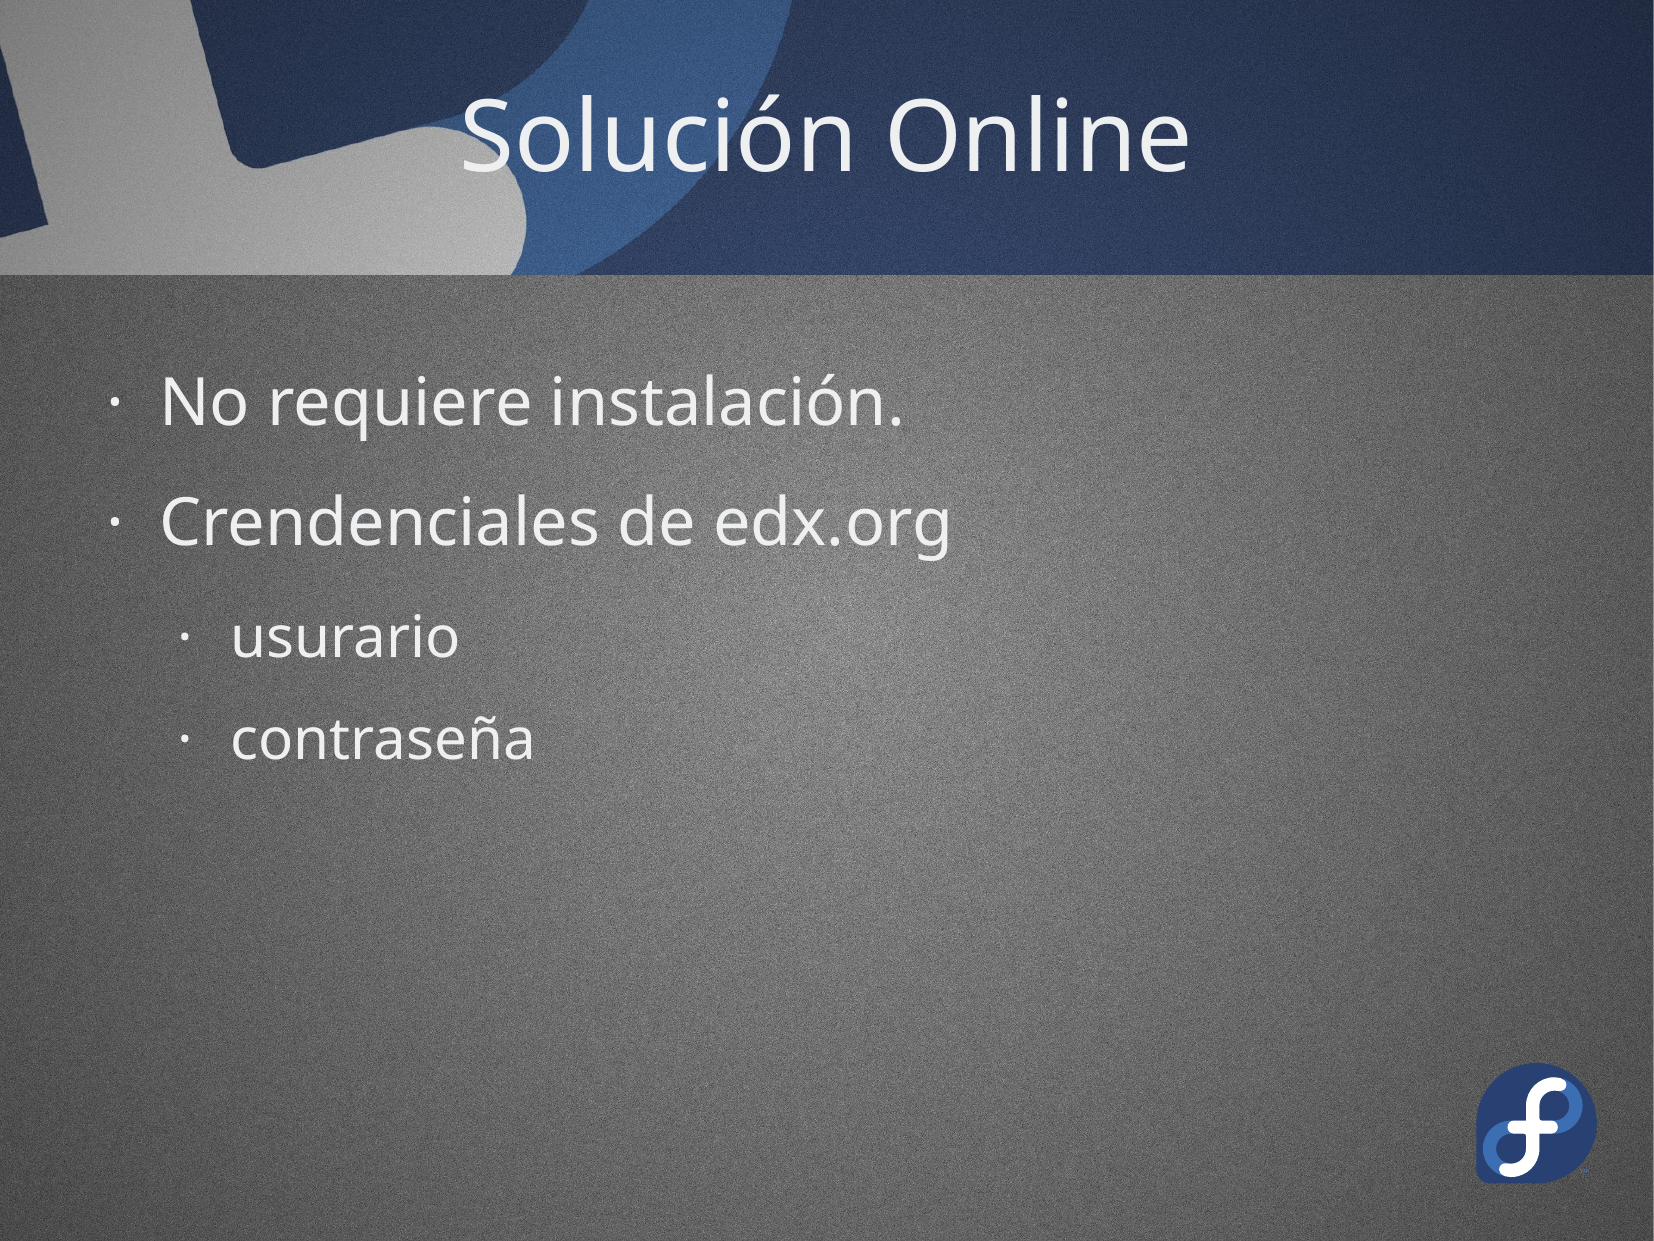

# Solución Online
No requiere instalación.
Crendenciales de edx.org
usurario
contraseña